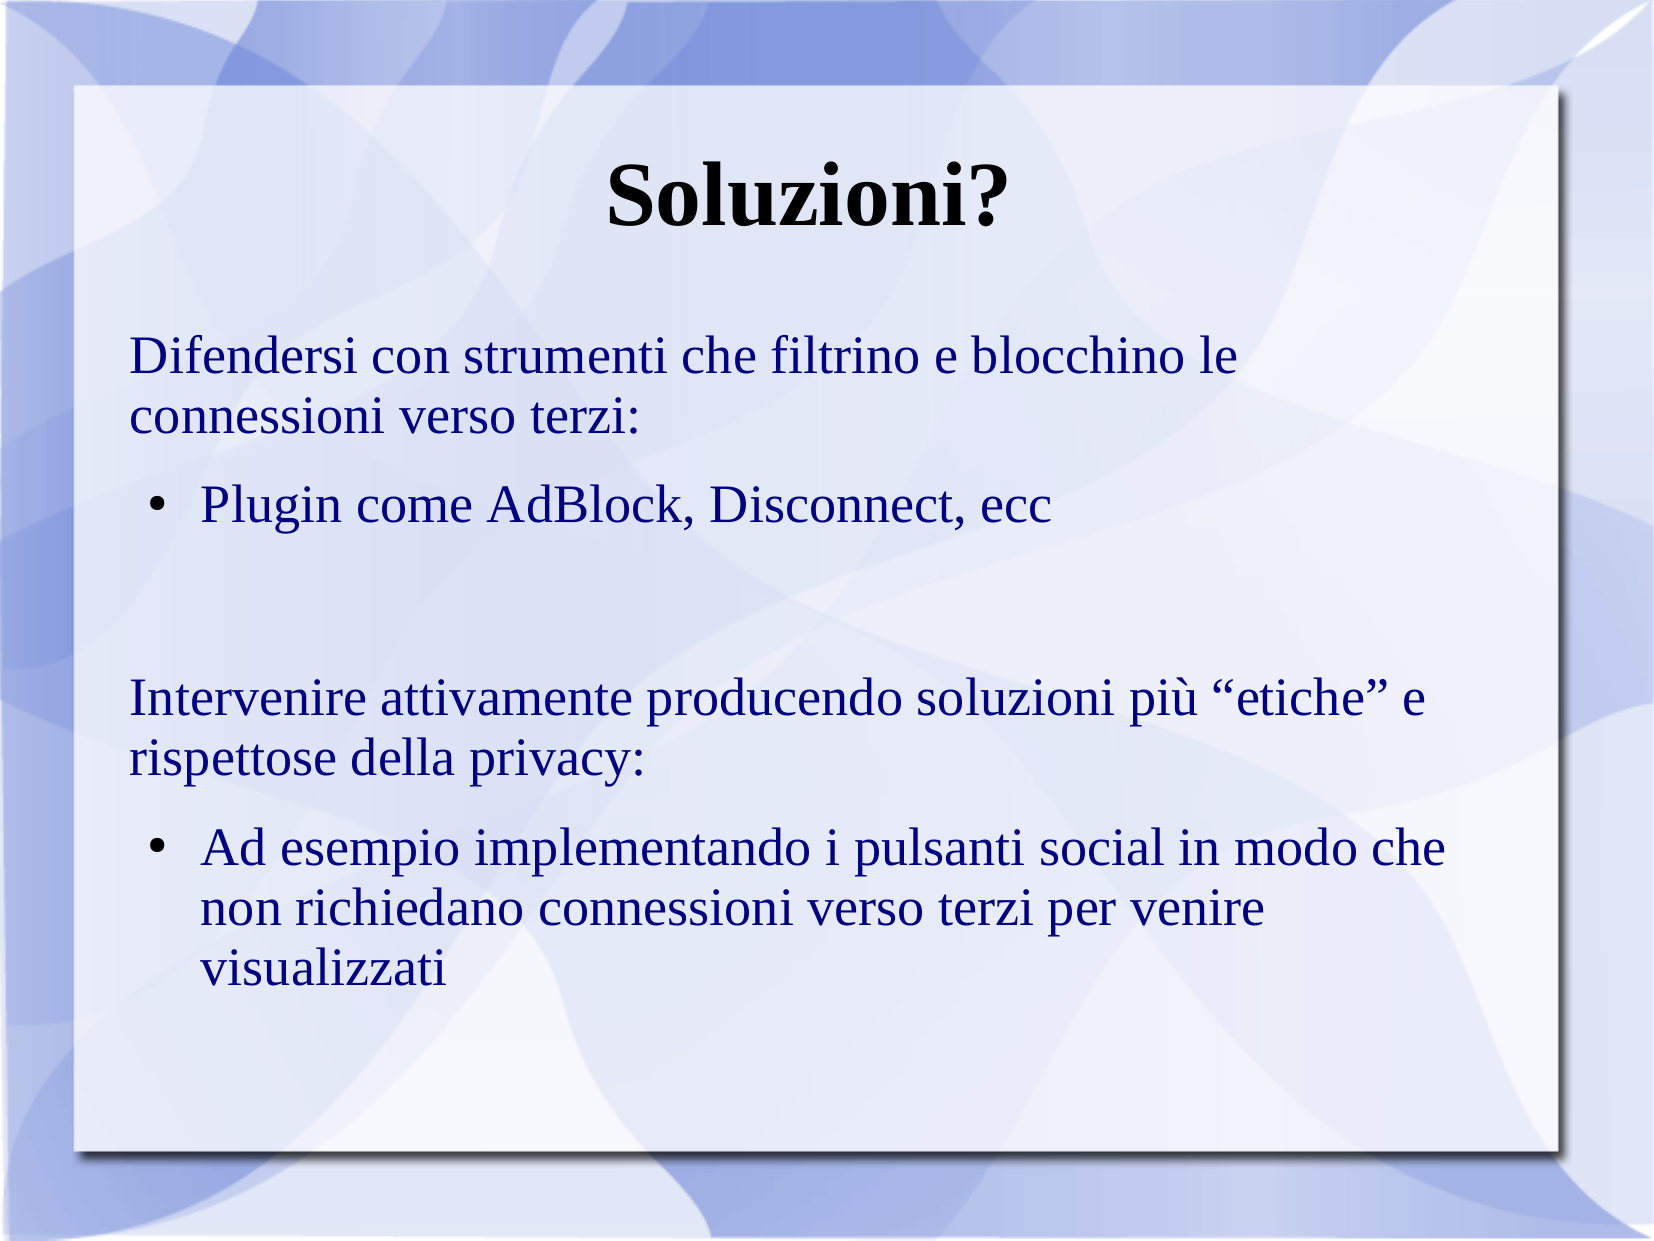

# Soluzioni?
Difendersi con strumenti che filtrino e blocchino le connessioni verso terzi:
Plugin come AdBlock, Disconnect, ecc
Intervenire attivamente producendo soluzioni più “etiche” e rispettose della privacy:
Ad esempio implementando i pulsanti social in modo che non richiedano connessioni verso terzi per venire visualizzati